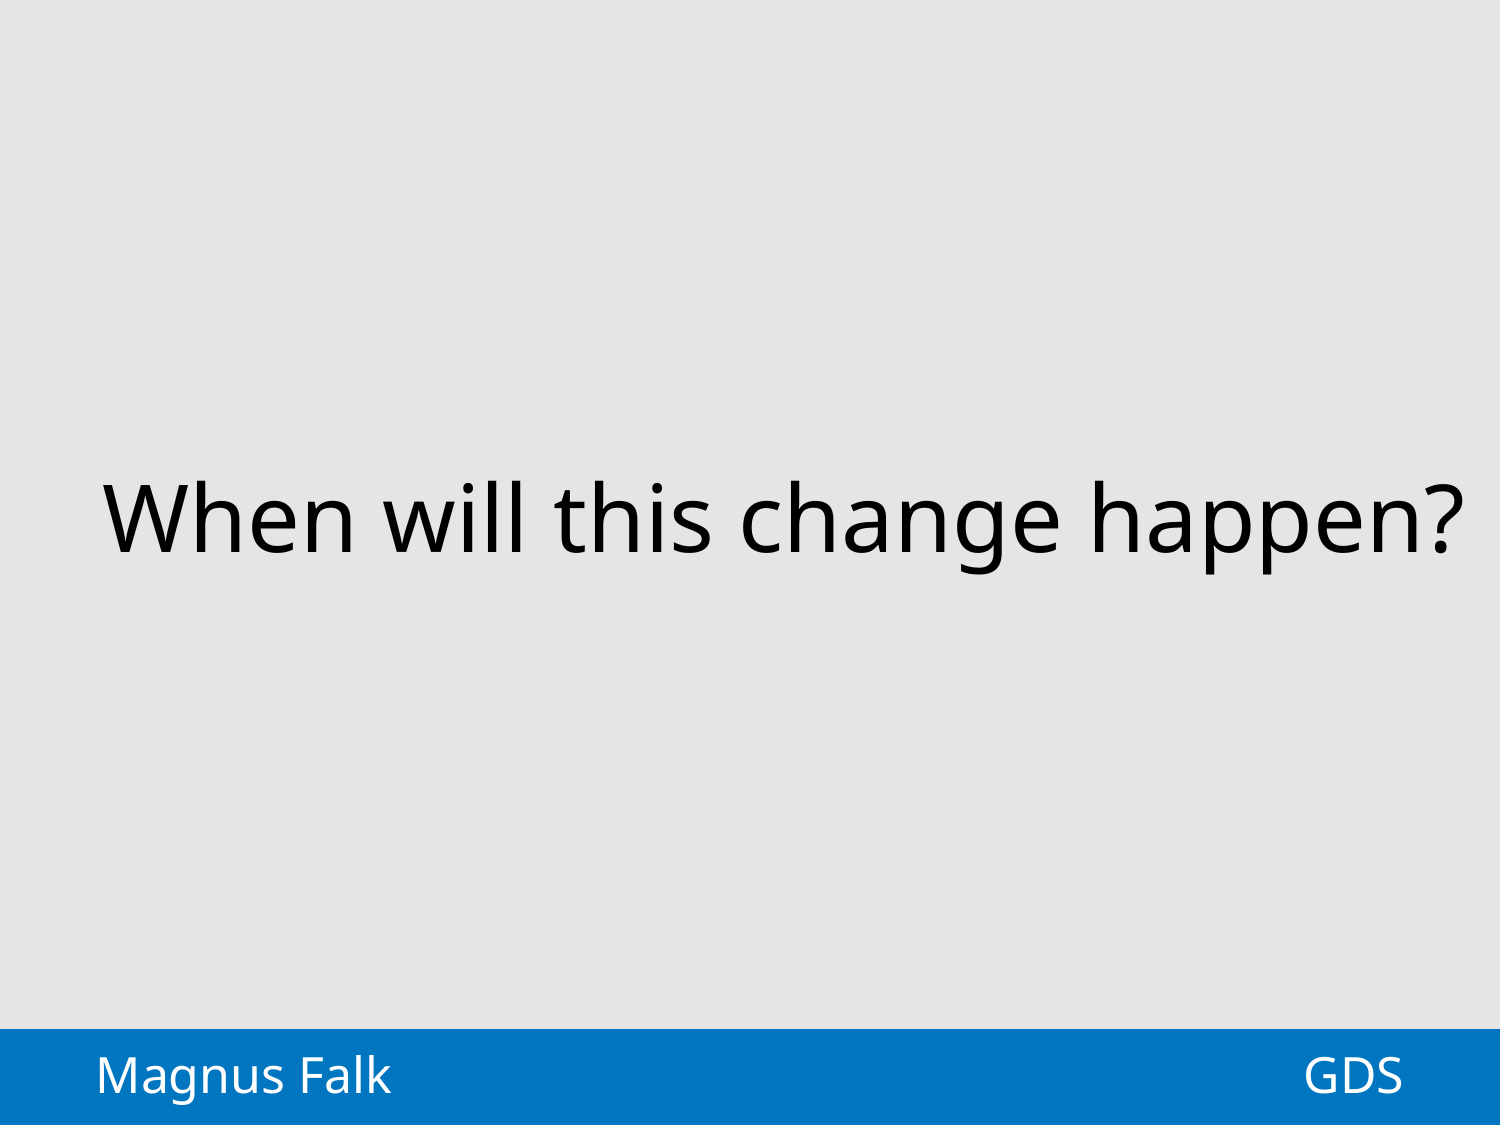

# When will this change happen?
Magnus Falk
GDS